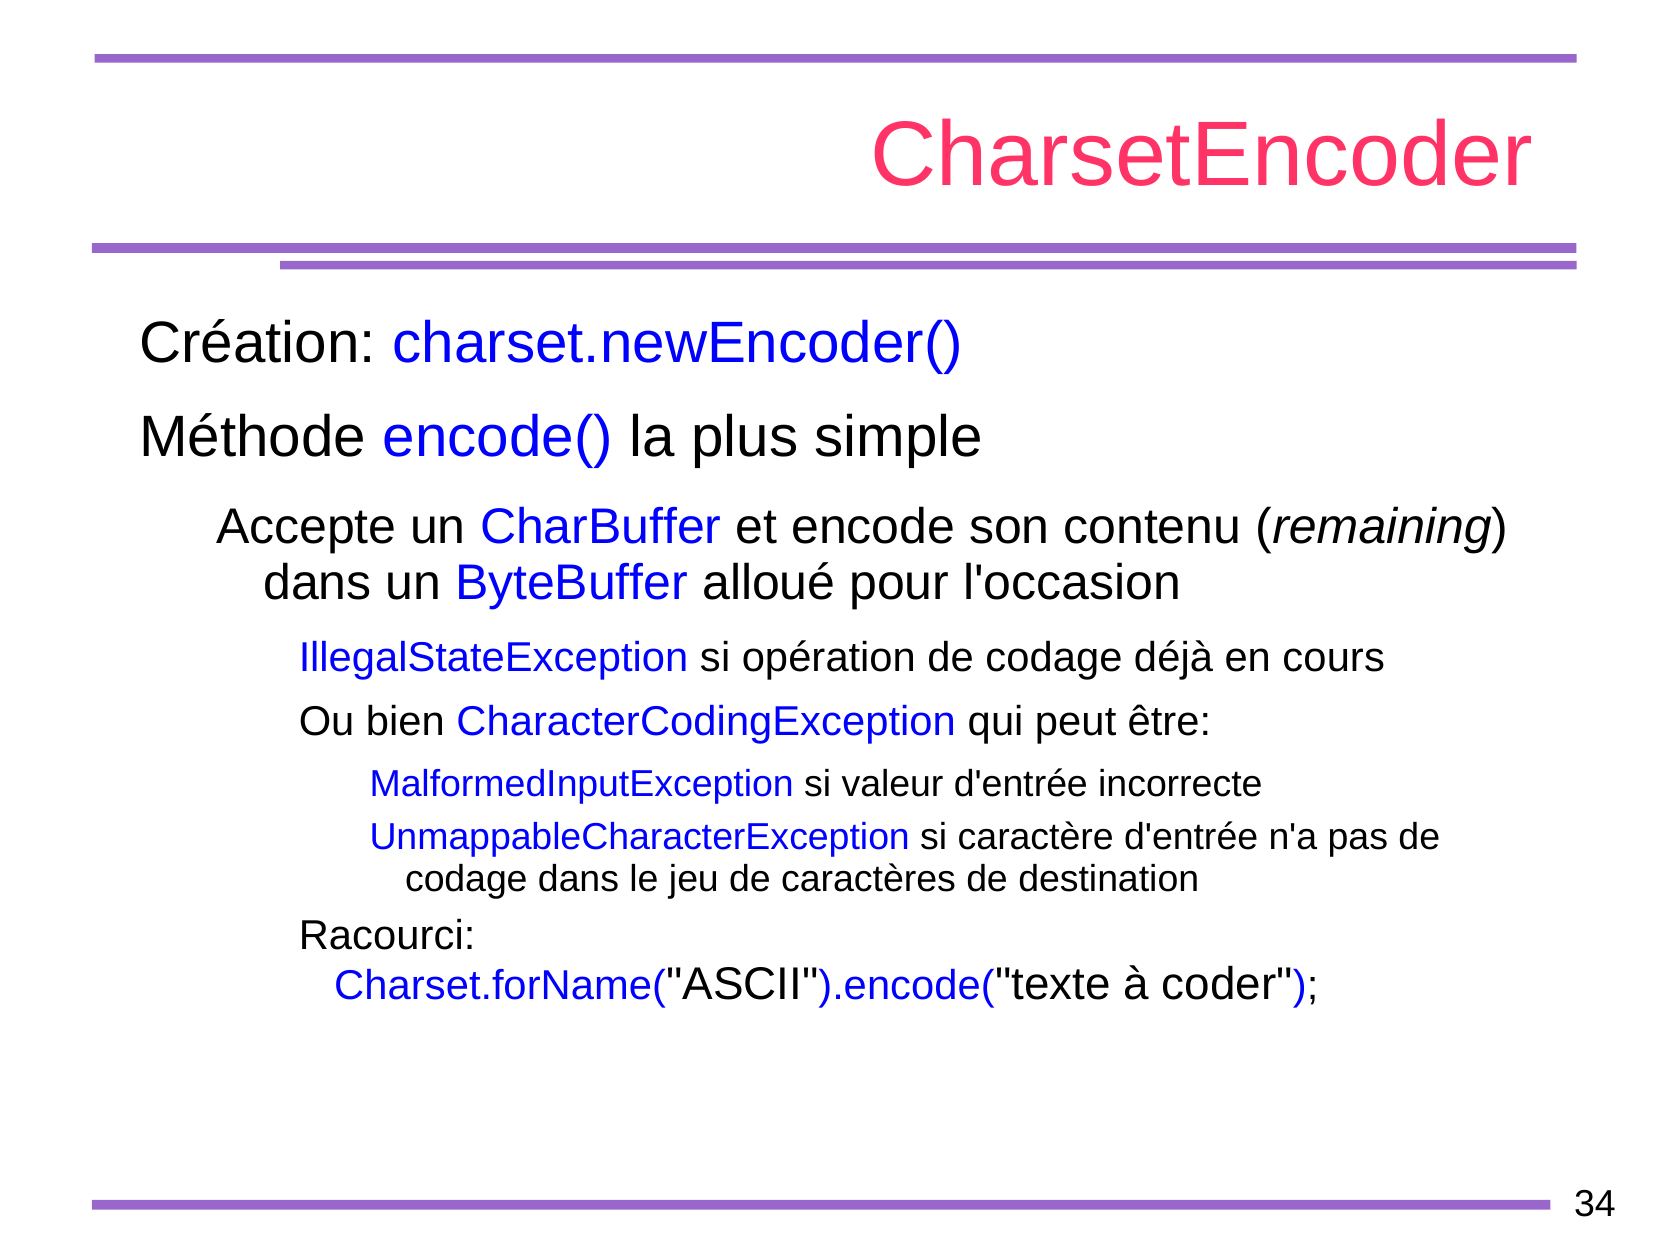

CharsetEncoder
# Création: charset.newEncoder()
Méthode encode() la plus simple
Accepte un CharBuffer et encode son contenu (remaining) dans un ByteBuffer alloué pour l'occasion
IllegalStateException si opération de codage déjà en cours
Ou bien CharacterCodingException qui peut être:
MalformedInputException si valeur d'entrée incorrecte
UnmappableCharacterException si caractère d'entrée n'a pas de codage dans le jeu de caractères de destination
Racourci:
Charset.forName("ASCII").encode("texte à coder");